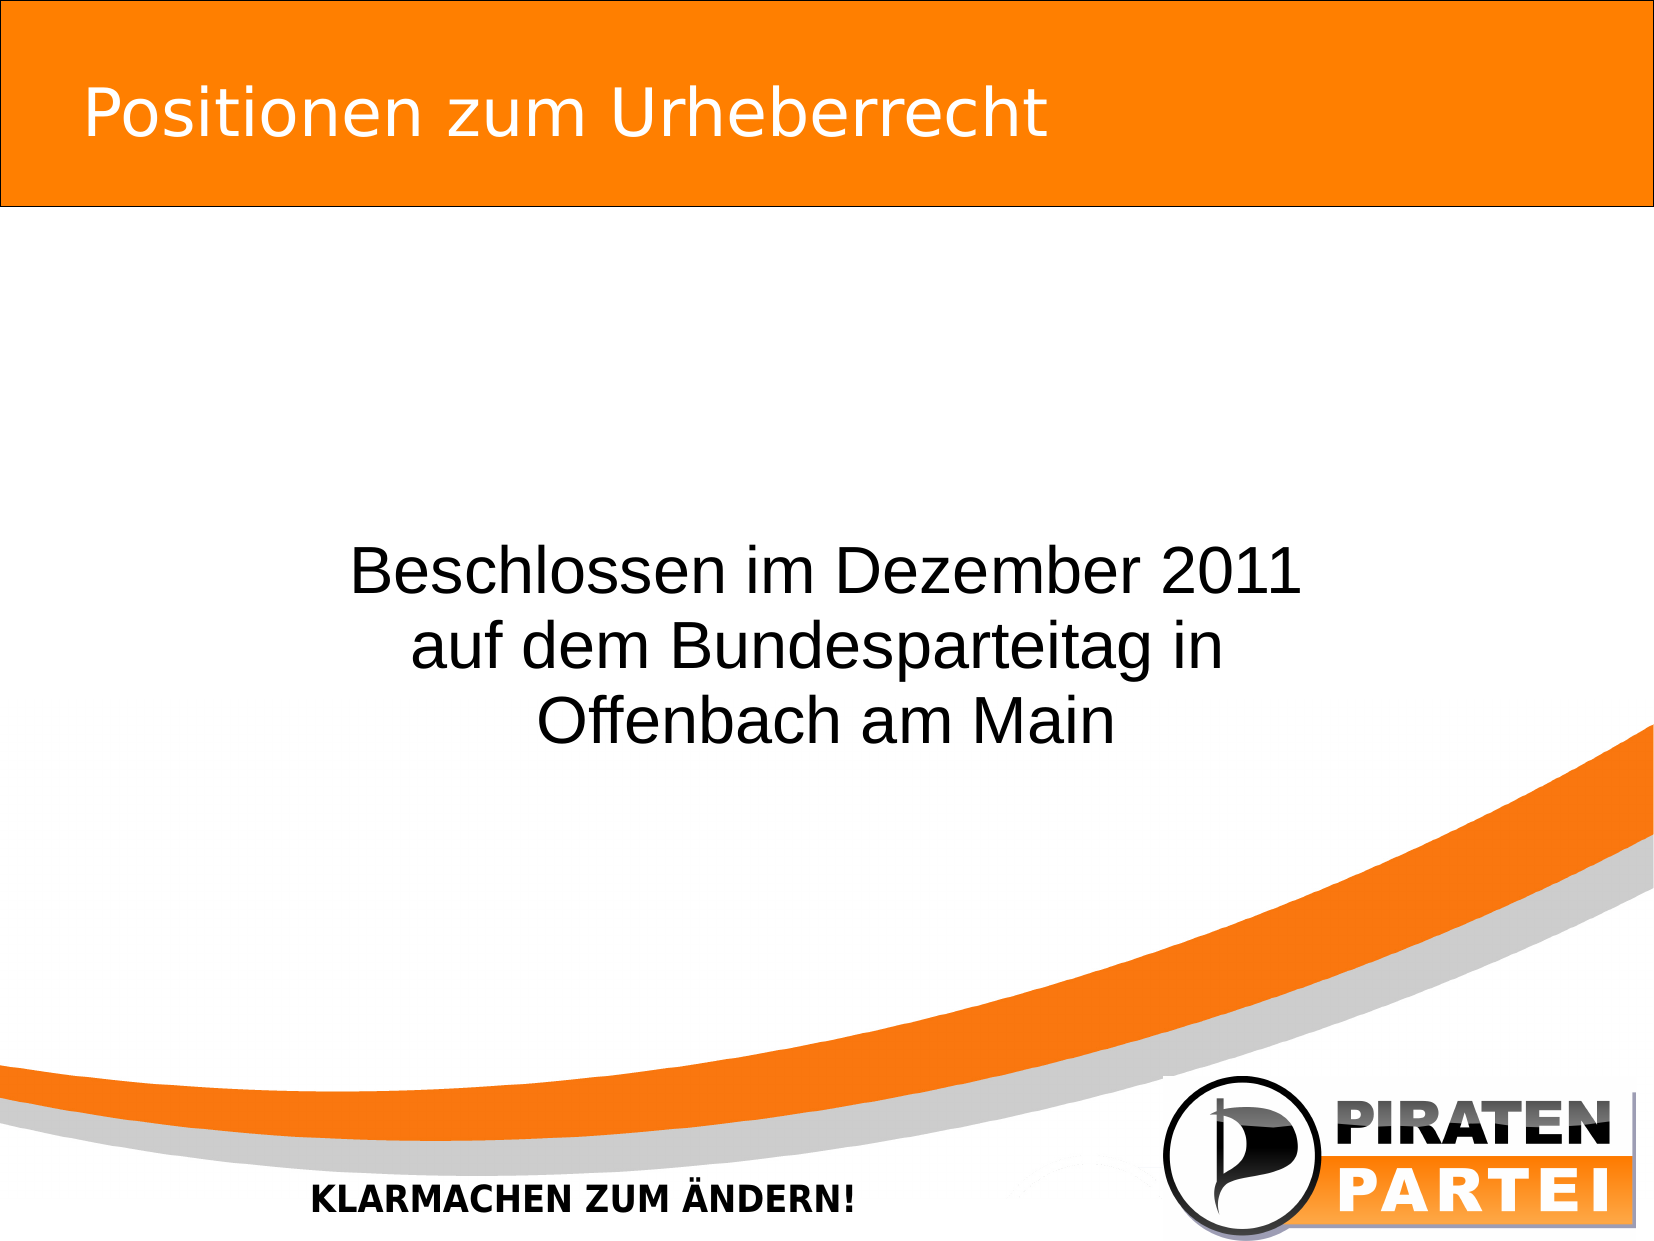

# Positionen zum Urheberrecht
Beschlossen im Dezember 2011
auf dem Bundesparteitag in
Offenbach am Main